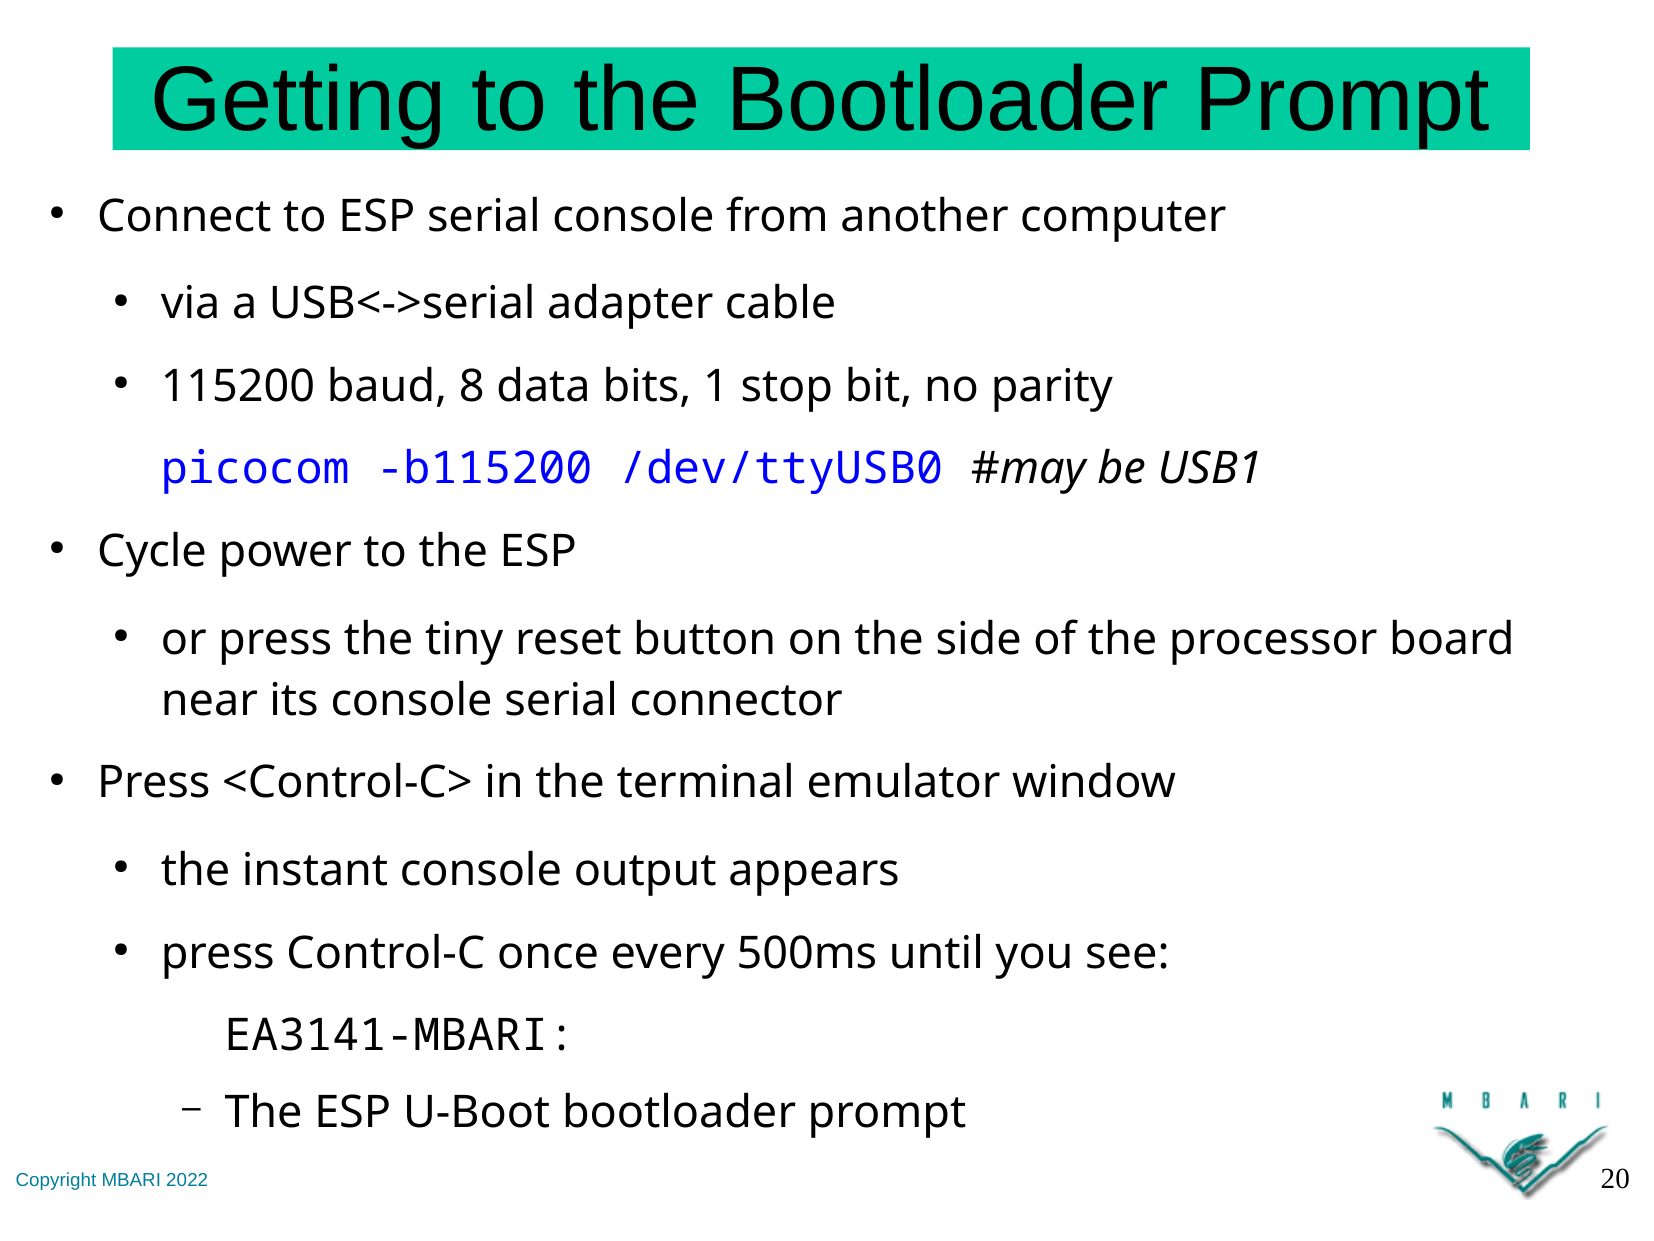

# Getting to the Bootloader Prompt
Connect to ESP serial console from another computer
via a USB<->serial adapter cable
115200 baud, 8 data bits, 1 stop bit, no parity
picocom -b115200 /dev/ttyUSB0	#may be USB1
Cycle power to the ESP
or press the tiny reset button on the side of the processor board near its console serial connector
Press <Control-C> in the terminal emulator window
the instant console output appears
press Control-C once every 500ms until you see:
EA3141-MBARI:
The ESP U-Boot bootloader prompt